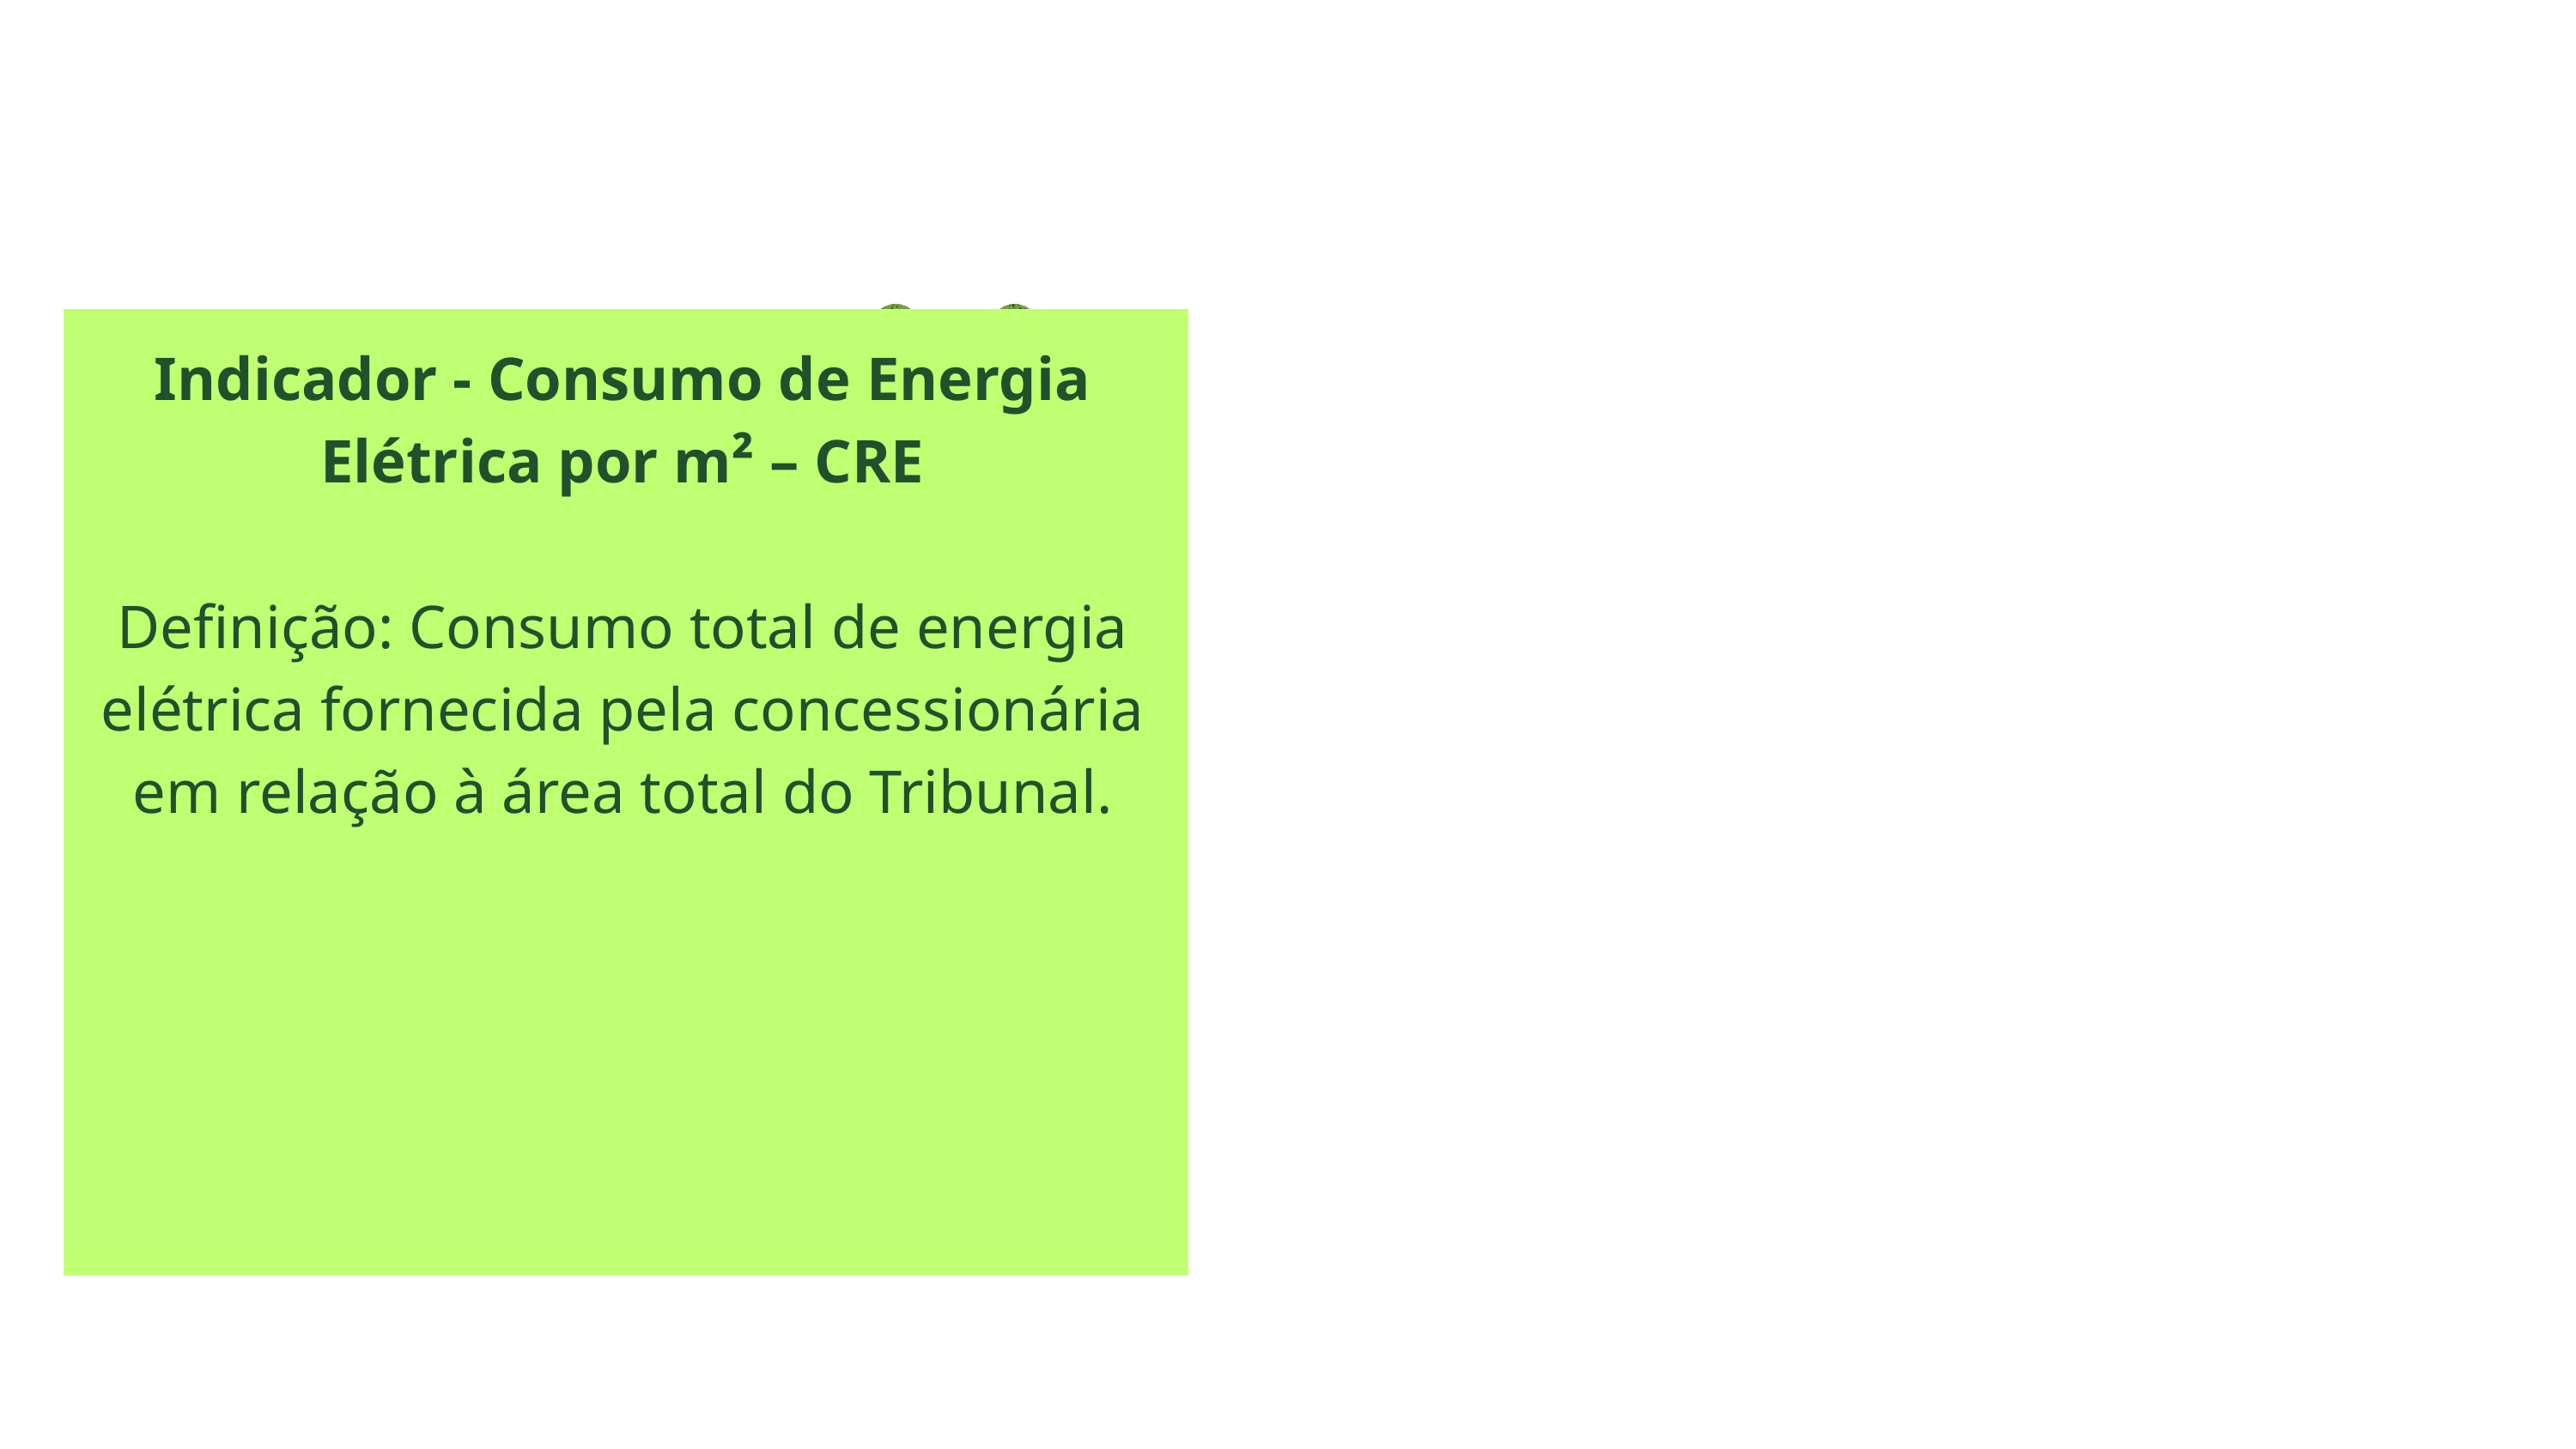

Fórmula Consumo de Energia Elétrica por m² = Quantidade de kWh consumidos / área total do Tribunal. Unidade de medida kWh/m².
Polaridade Quanto menor o valor, melhor o desempenho.
Periodicidade Mensal.
Metodologia Análise de Desempenho: Anual
Unidade responsável pelas metas: Setor de Engenharia.
Indicador - Consumo de Energia Elétrica por m² – CRE
Definição: Consumo total de energia elétrica fornecida pela concessionária em relação à área total do Tribunal.